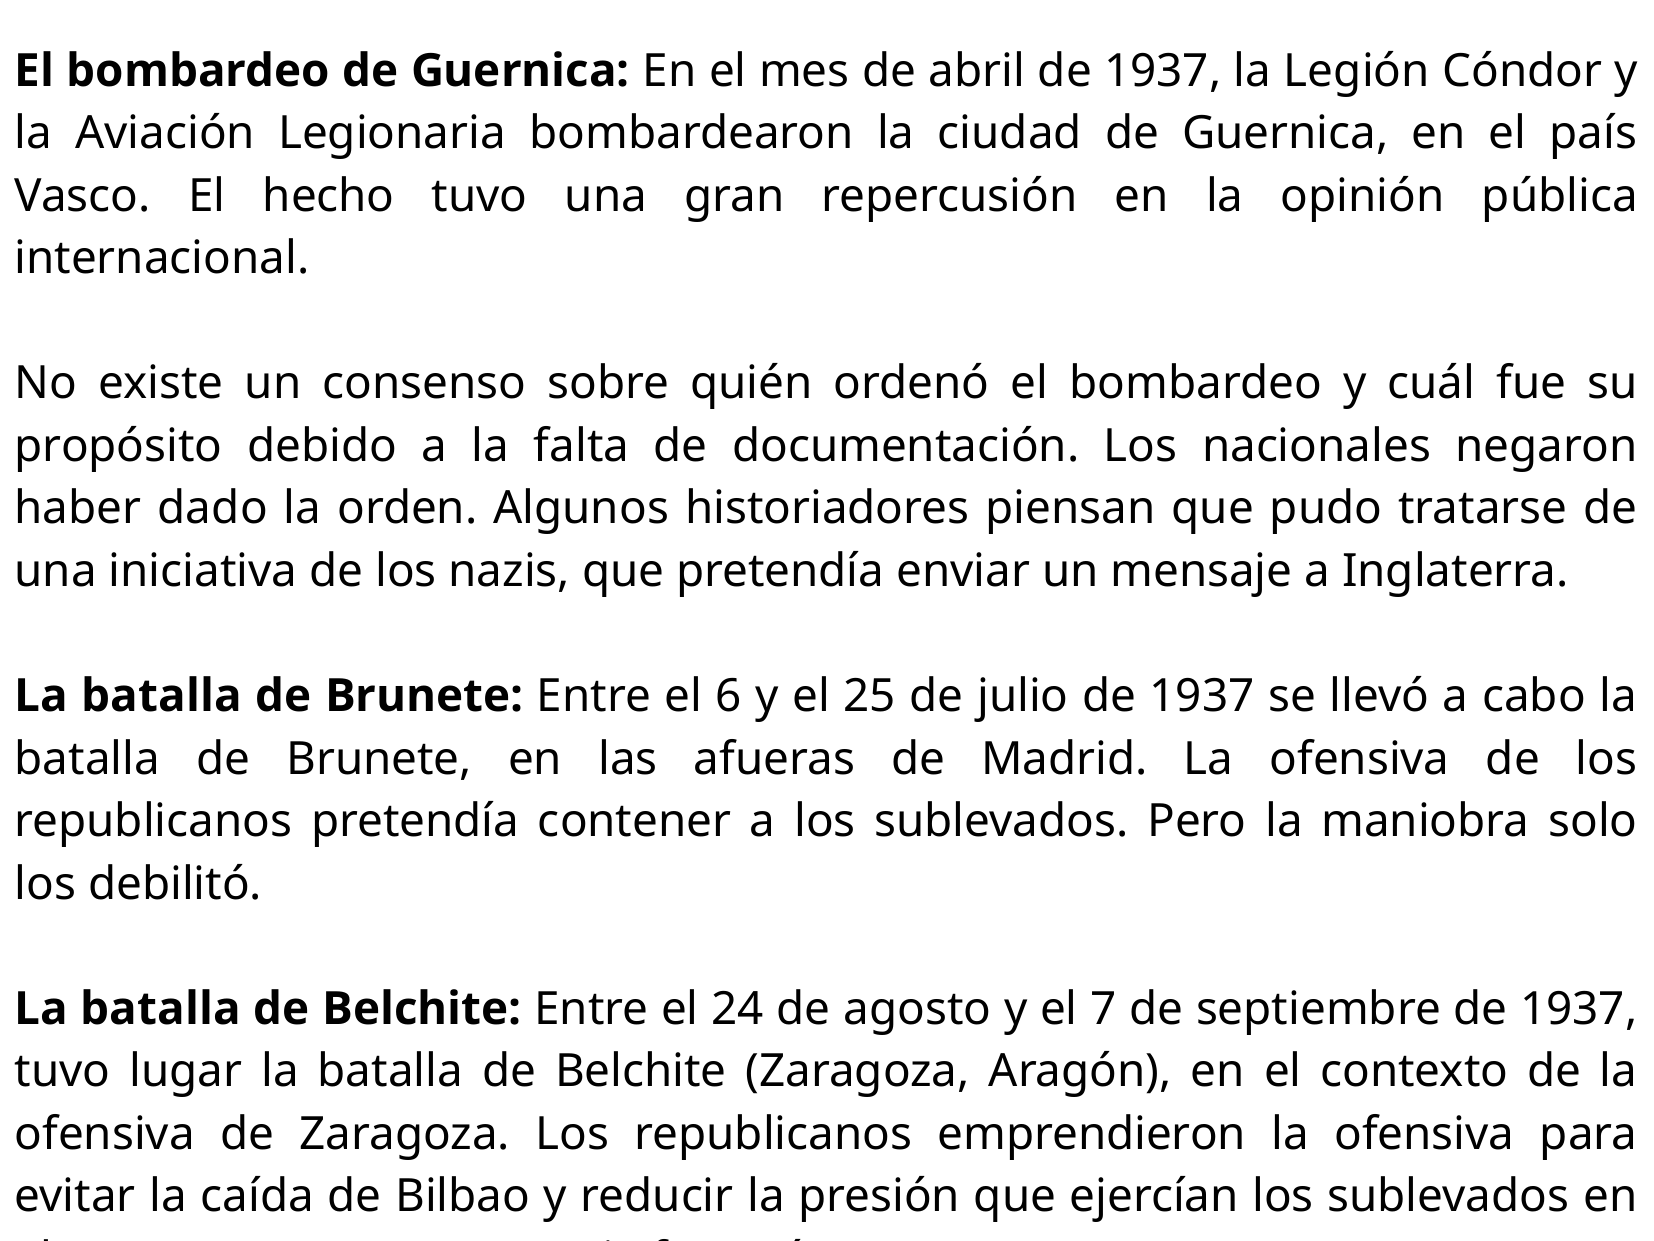

El bombardeo de Guernica: En el mes de abril de 1937, la Legión Cóndor y la Aviación Legionaria bombardearon la ciudad de Guernica, en el país Vasco. El hecho tuvo una gran repercusión en la opinión pública internacional.
No existe un consenso sobre quién ordenó el bombardeo y cuál fue su propósito debido a la falta de documentación. Los nacionales negaron haber dado la orden. Algunos historiadores piensan que pudo tratarse de una iniciativa de los nazis, que pretendía enviar un mensaje a Inglaterra.
La batalla de Brunete: Entre el 6 y el 25 de julio de 1937 se llevó a cabo la batalla de Brunete, en las afueras de Madrid. La ofensiva de los republicanos pretendía contener a los sublevados. Pero la maniobra solo los debilitó.
La batalla de Belchite: Entre el 24 de agosto y el 7 de septiembre de 1937, tuvo lugar la batalla de Belchite (Zaragoza, Aragón), en el contexto de la ofensiva de Zaragoza. Los republicanos emprendieron la ofensiva para evitar la caída de Bilbao y reducir la presión que ejercían los sublevados en el Frente Norte. La estrategia fracasó.